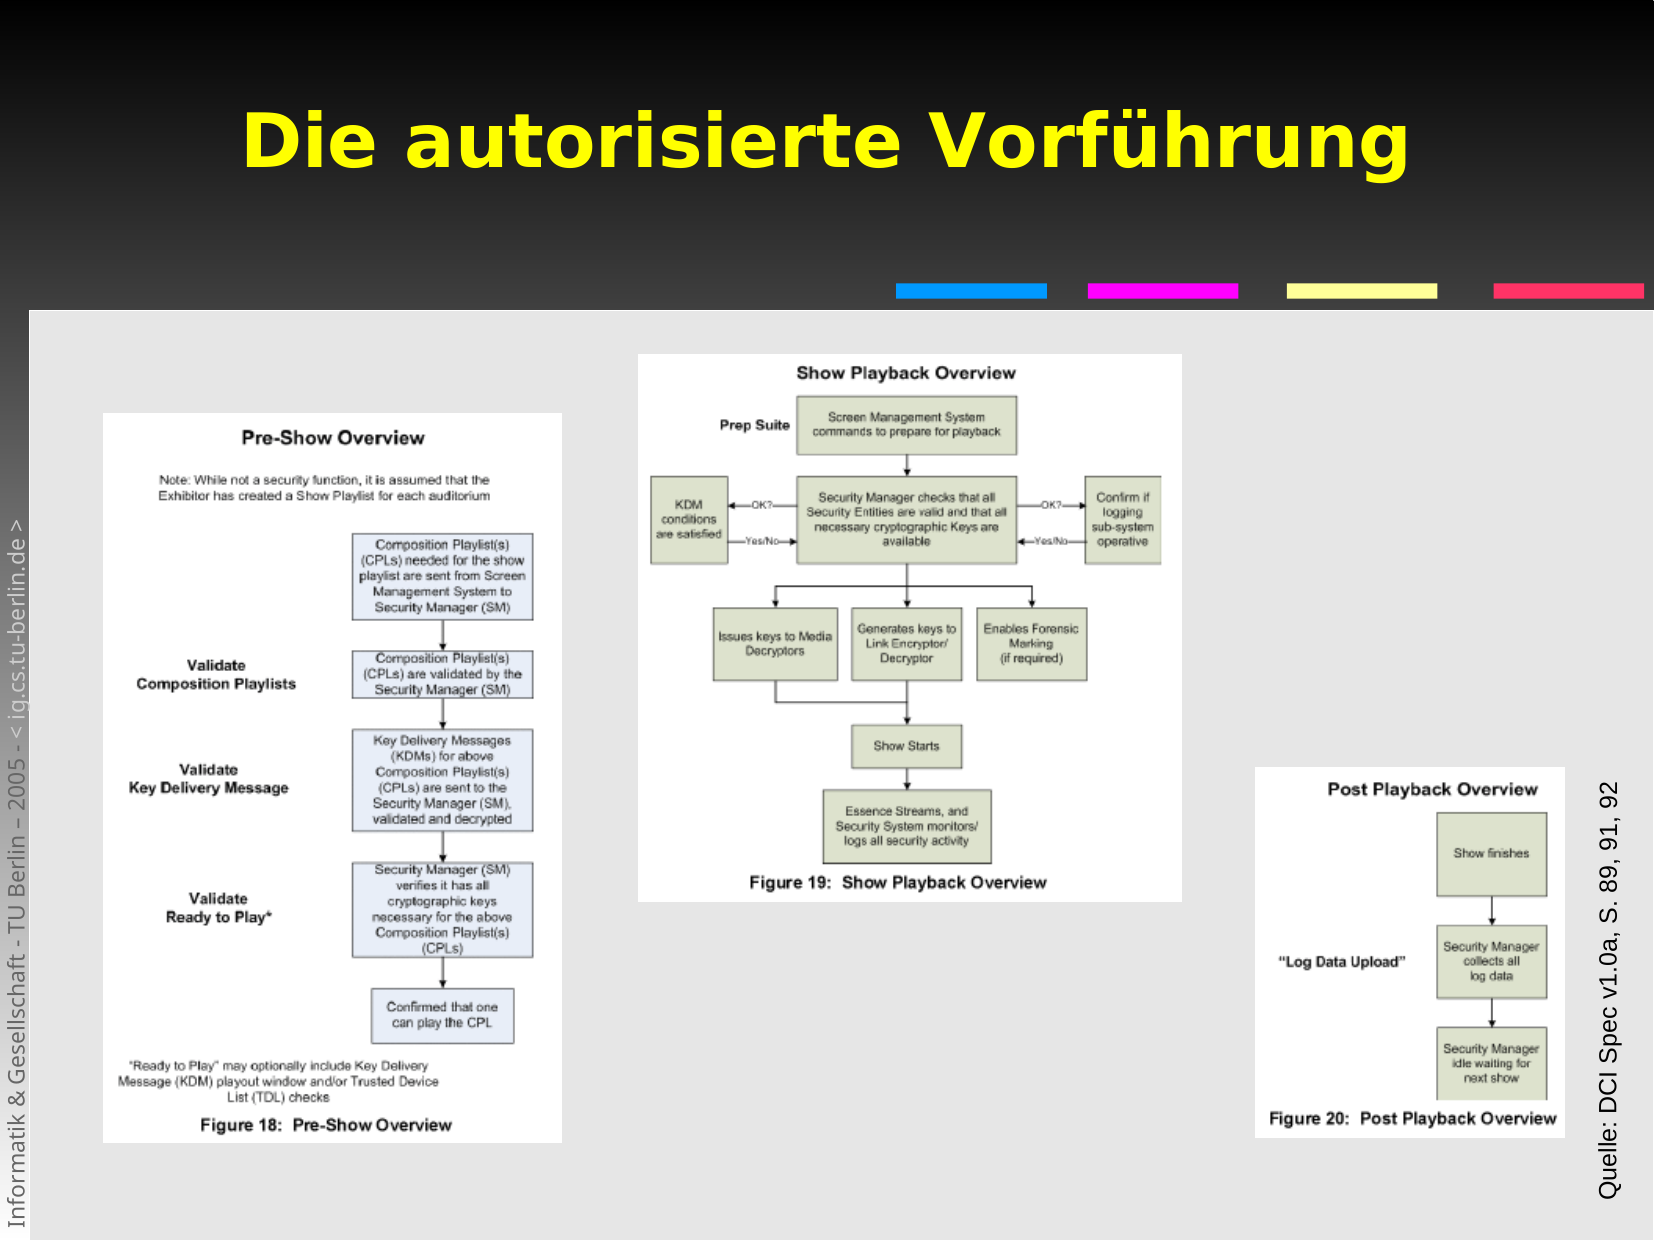

# Die autorisierte Vorführung
Quelle: DCI Spec v1.0a, S. 89, 91, 92